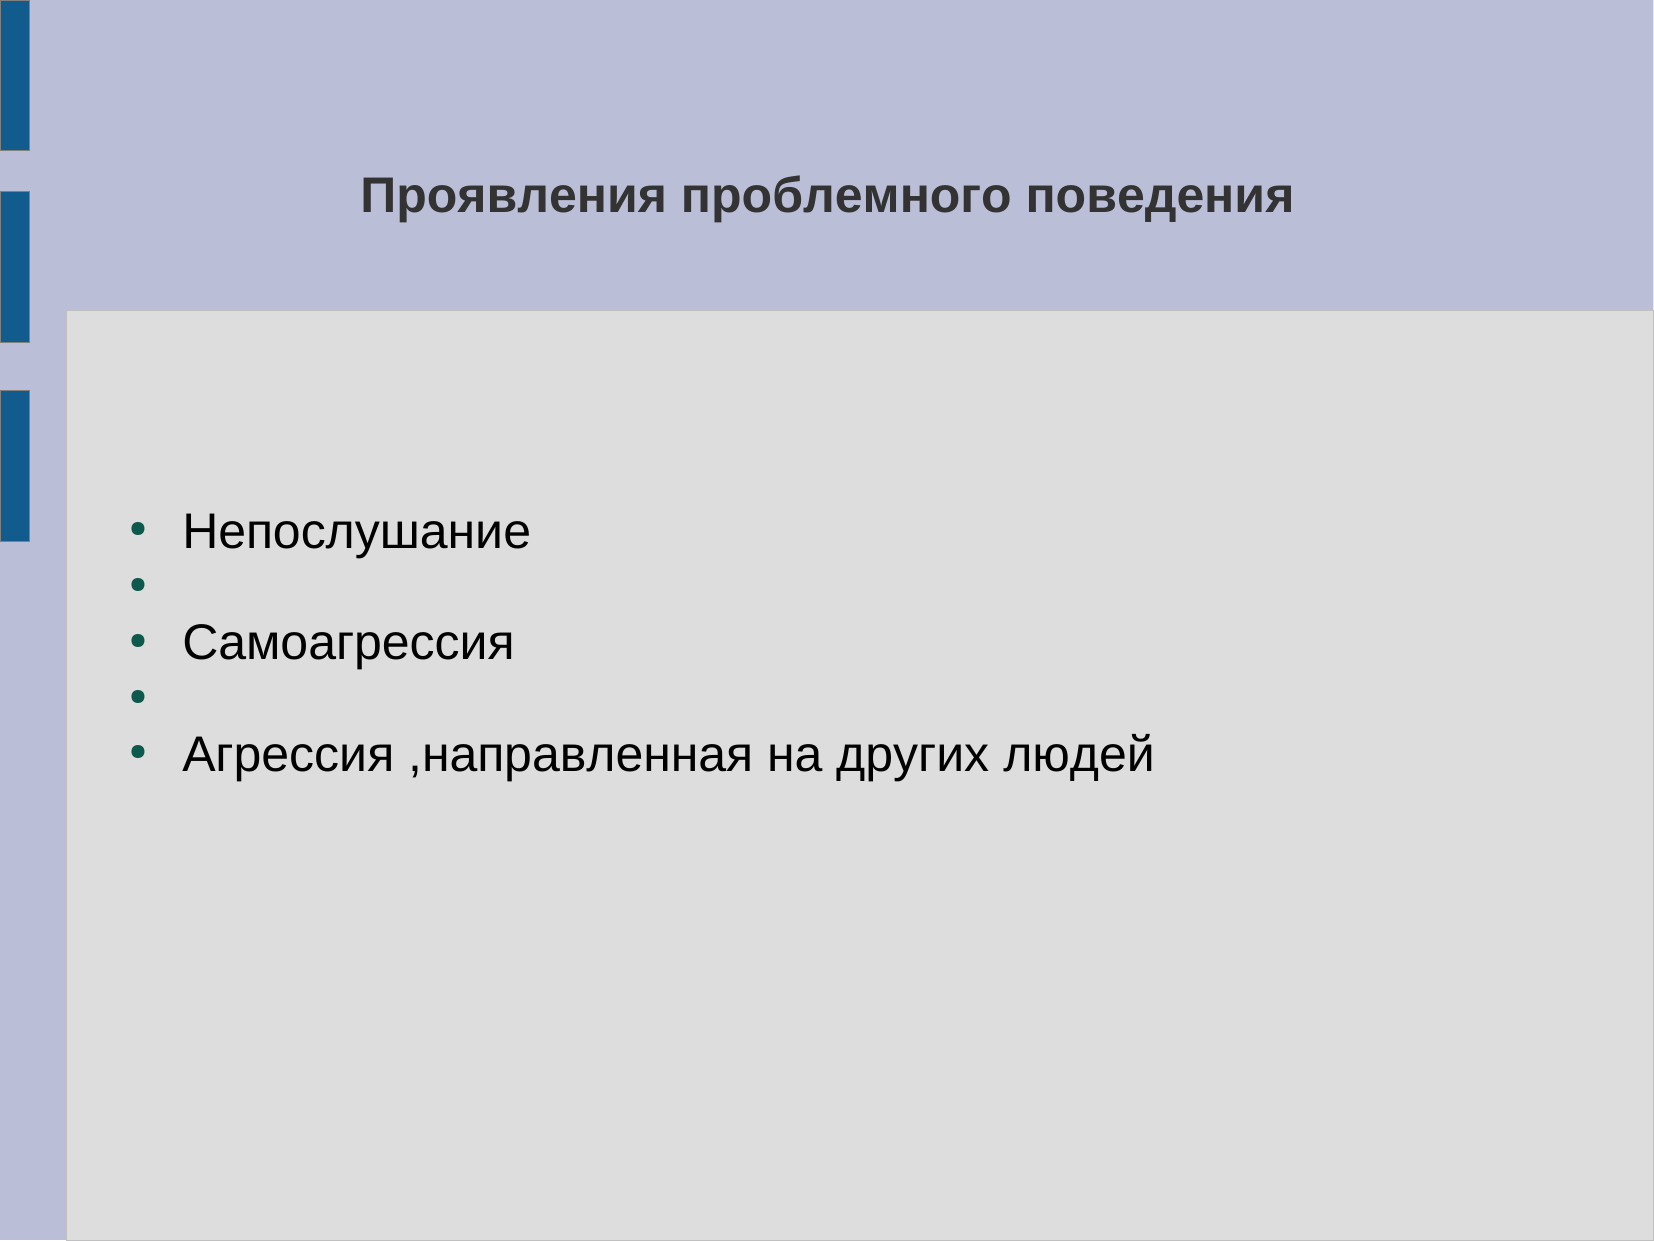

# Проявления проблемного поведения
Непослушание
Самоагрессия
Агрессия ,направленная на других людей